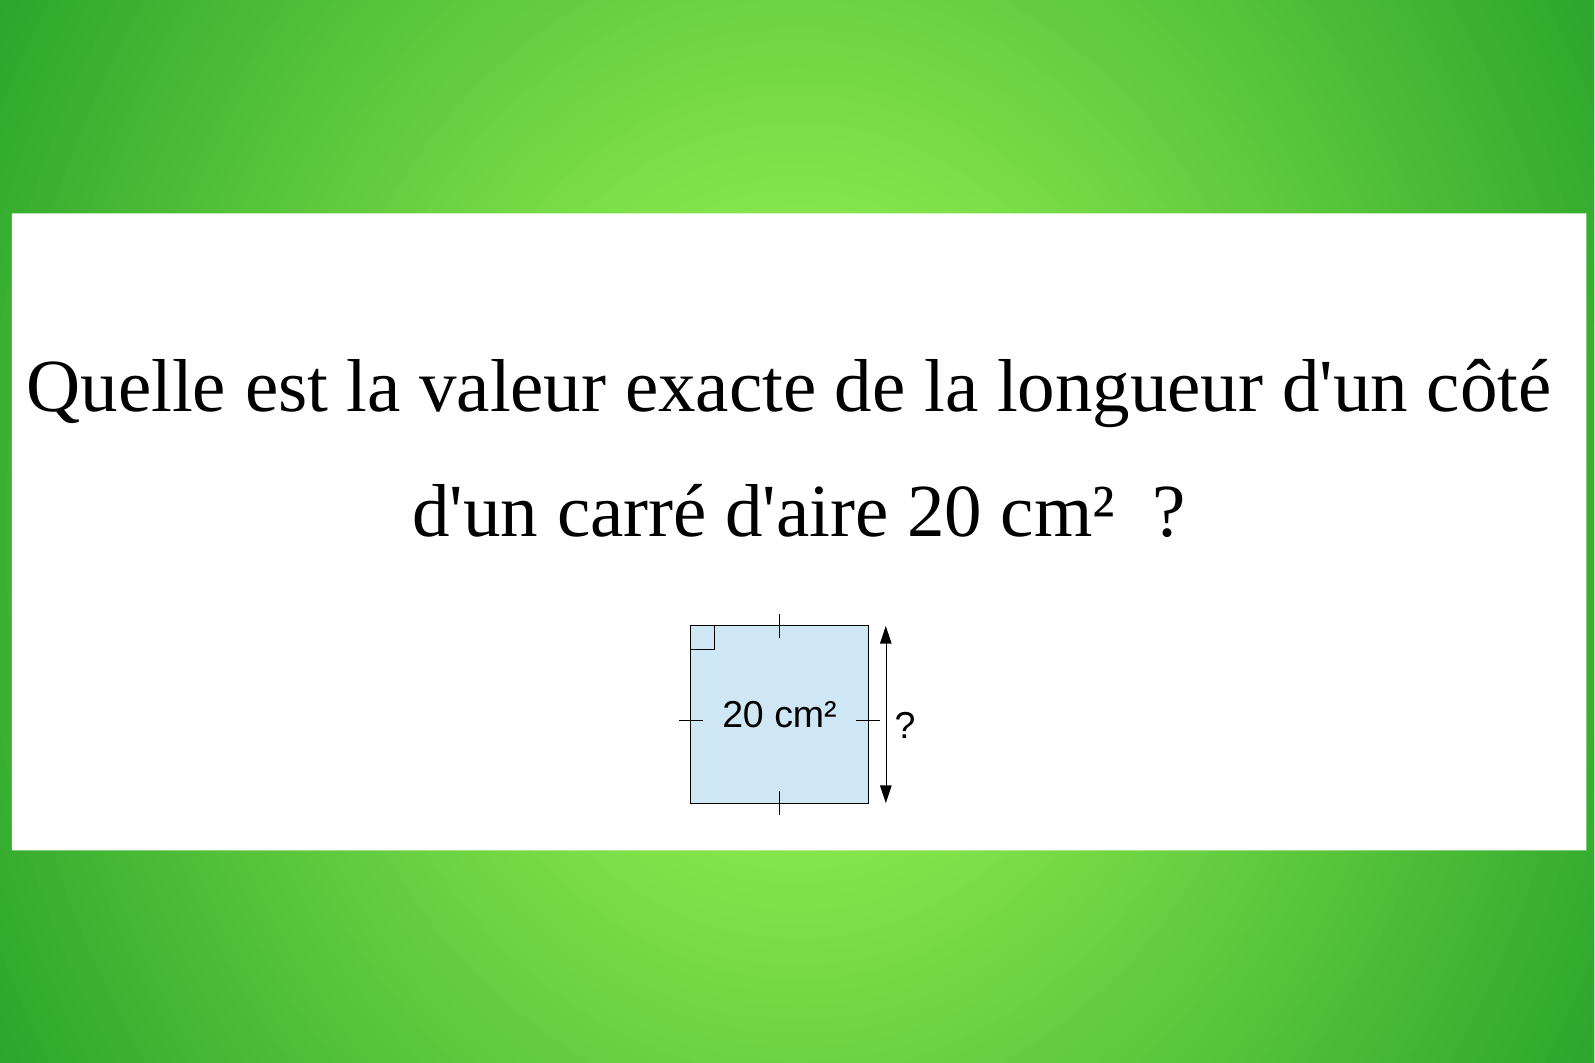

Quelle est la valeur exacte de la longueur d'un côté
d'un carré d'aire 20 cm²  ?
20 cm²
?